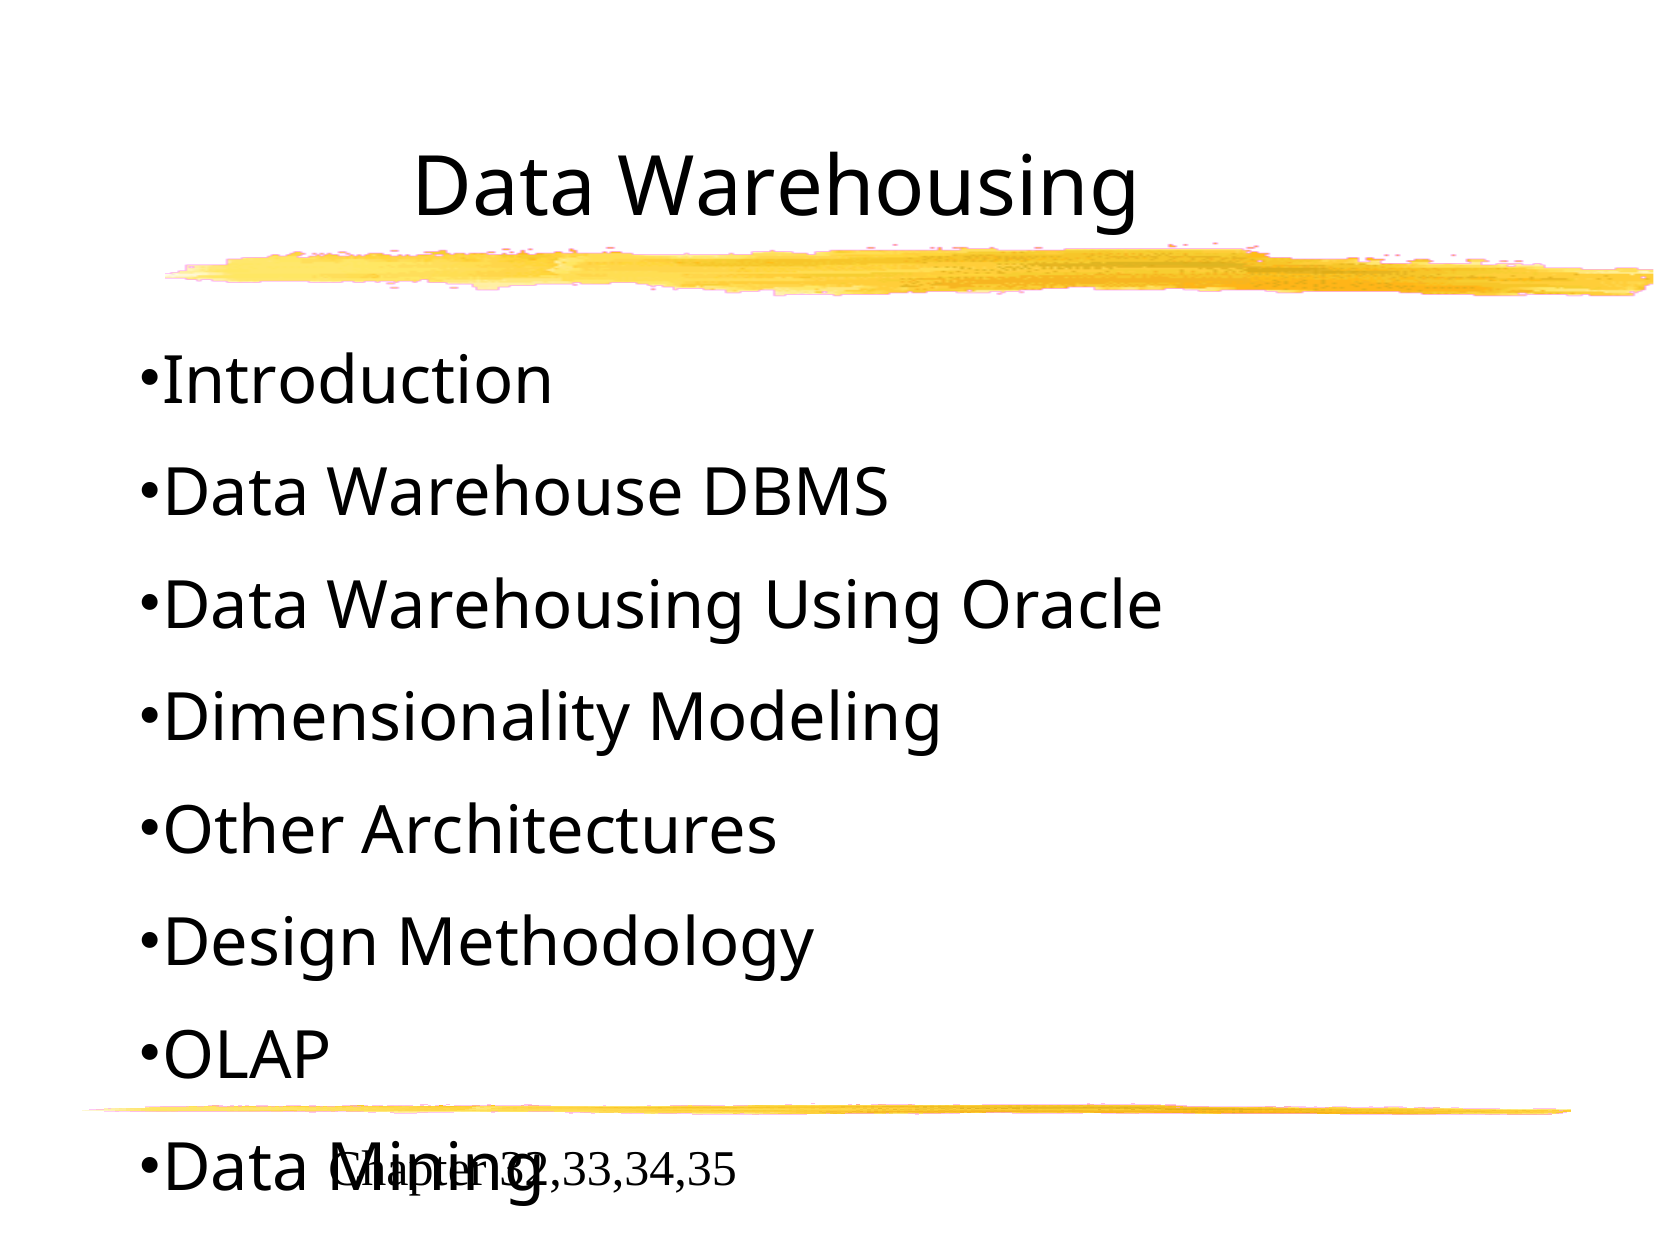

# Data Warehousing
Introduction
Data Warehouse DBMS
Data Warehousing Using Oracle
Dimensionality Modeling
Other Architectures
Design Methodology
OLAP
Data Mining
Chapter 32,33,34,35